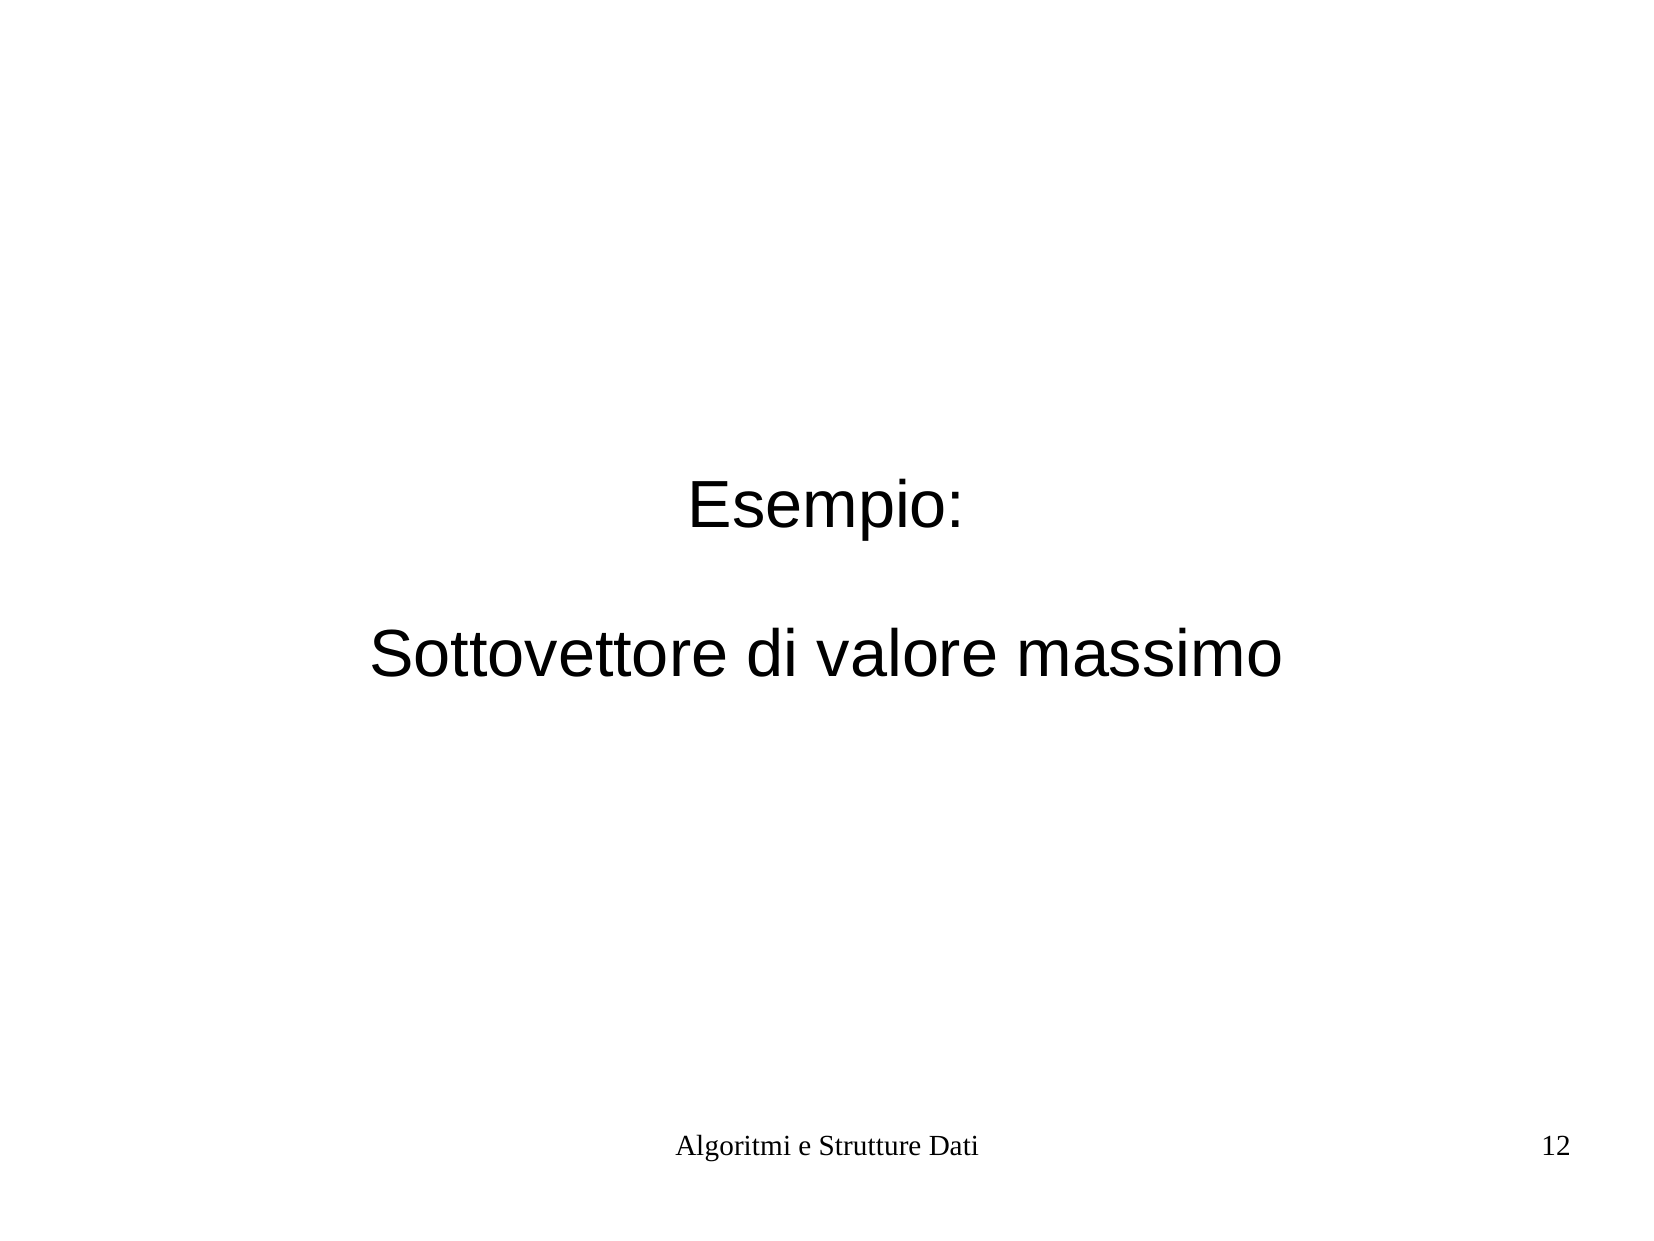

# Esempio:
Sottovettore di valore massimo
Algoritmi e Strutture Dati
12